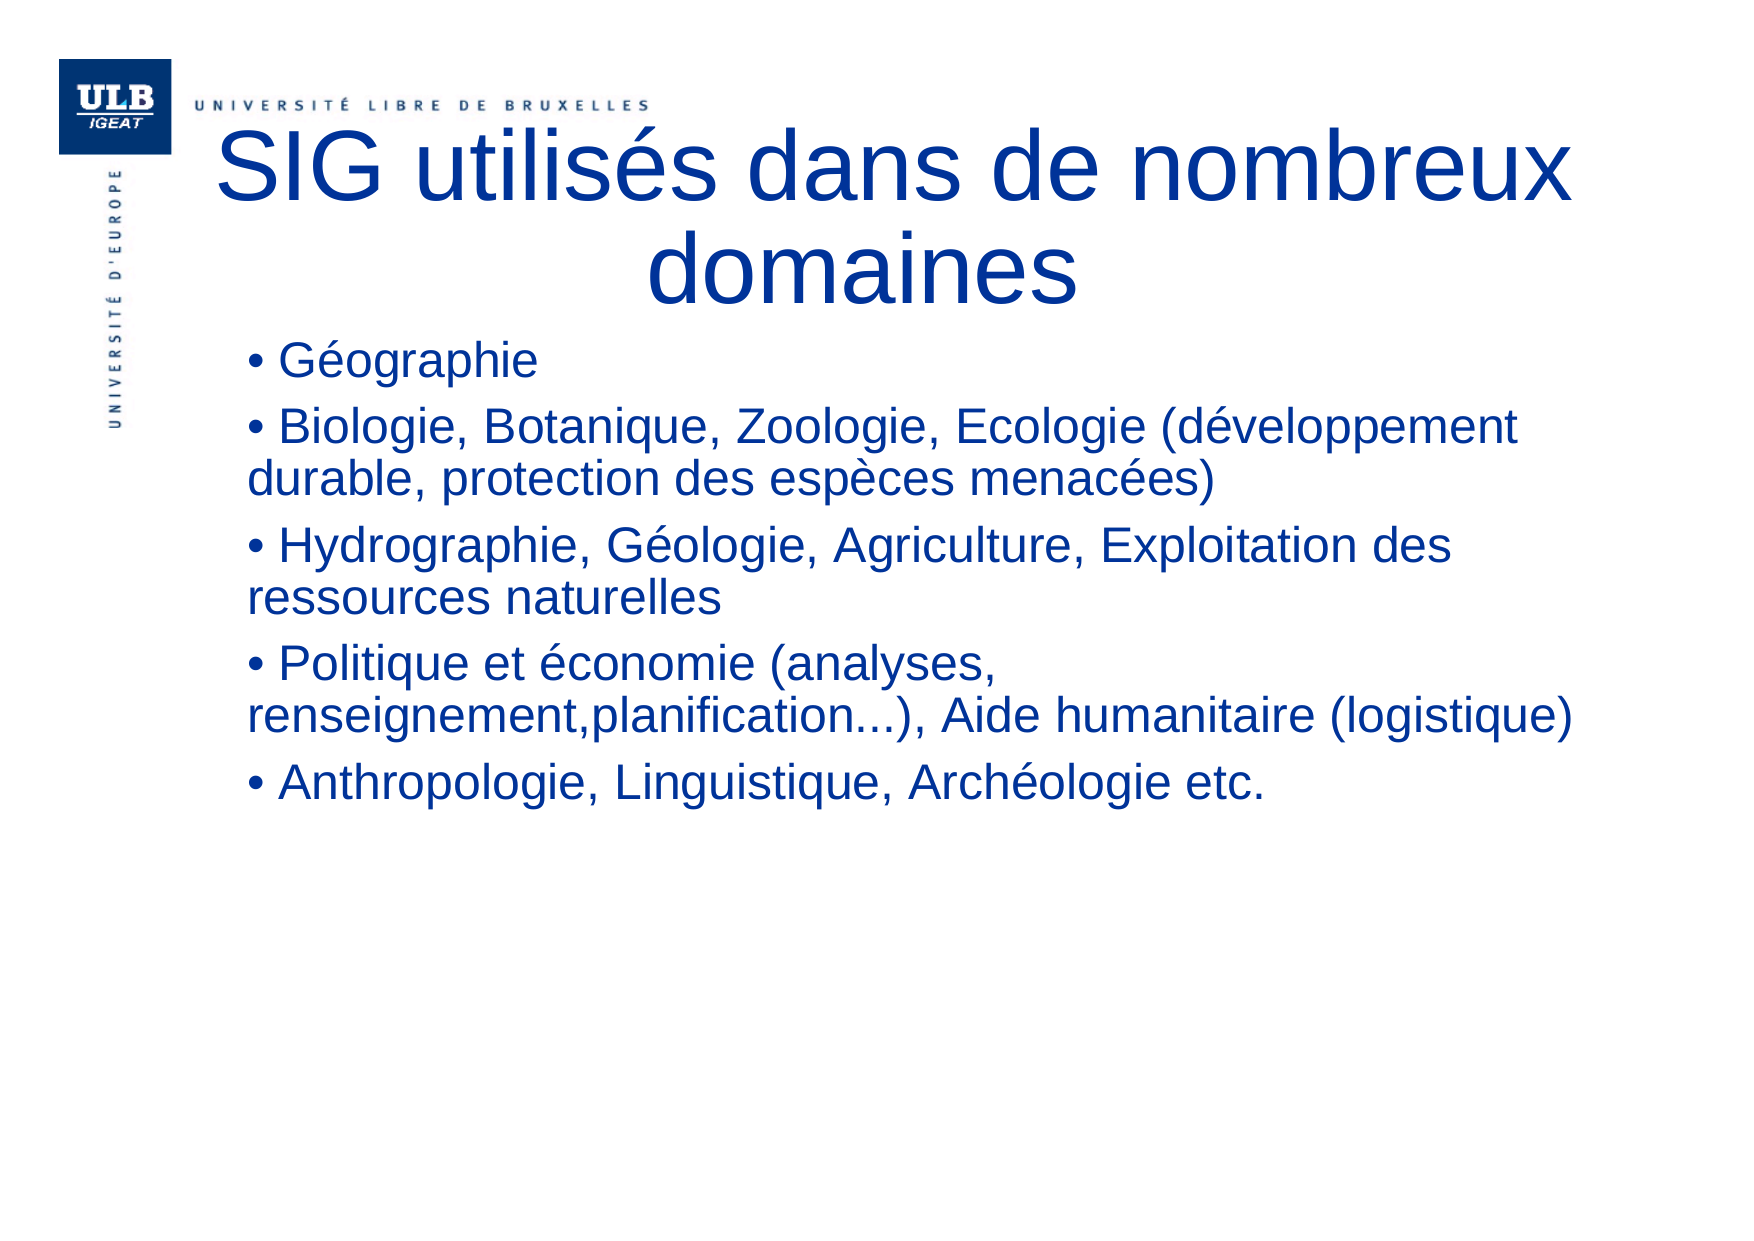

# SIG utilisés dans de nombreux domaines
• Géographie
• Biologie, Botanique, Zoologie, Ecologie (développement durable, protection des espèces menacées)
• Hydrographie, Géologie, Agriculture, Exploitation des ressources naturelles
• Politique et économie (analyses, renseignement,planification...), Aide humanitaire (logistique)
• Anthropologie, Linguistique, Archéologie etc.